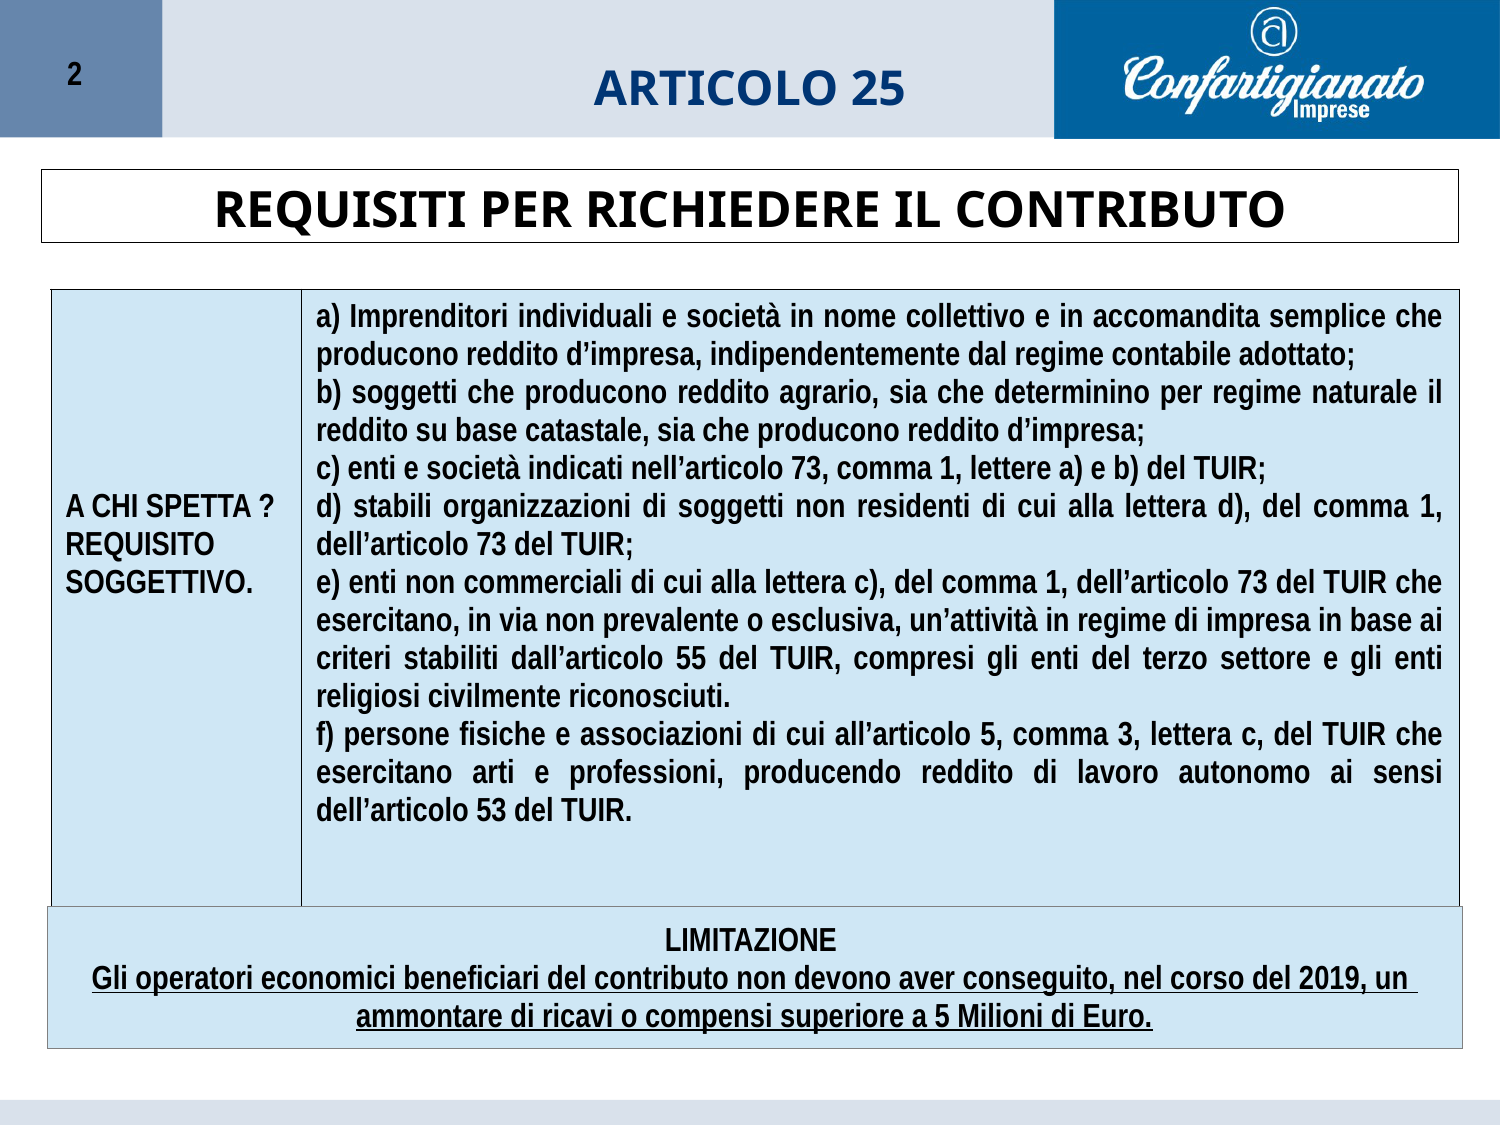

# ARTICOLO 25
REQUISITI PER RICHIEDERE IL CONTRIBUTO
| A CHI SPETTA ? REQUISITO SOGGETTIVO. | a) Imprenditori individuali e società in nome collettivo e in accomandita semplice che producono reddito d’impresa, indipendentemente dal regime contabile adottato; b) soggetti che producono reddito agrario, sia che determinino per regime naturale il reddito su base catastale, sia che producono reddito d’impresa; c) enti e società indicati nell’articolo 73, comma 1, lettere a) e b) del TUIR; d) stabili organizzazioni di soggetti non residenti di cui alla lettera d), del comma 1, dell’articolo 73 del TUIR; e) enti non commerciali di cui alla lettera c), del comma 1, dell’articolo 73 del TUIR che esercitano, in via non prevalente o esclusiva, un’attività in regime di impresa in base ai criteri stabiliti dall’articolo 55 del TUIR, compresi gli enti del terzo settore e gli enti religiosi civilmente riconosciuti. f) persone fisiche e associazioni di cui all’articolo 5, comma 3, lettera c, del TUIR che esercitano arti e professioni, producendo reddito di lavoro autonomo ai sensi dell’articolo 53 del TUIR. |
| --- | --- |
LIMITAZIONE
Gli operatori economici beneficiari del contributo non devono aver conseguito, nel corso del 2019, un
ammontare di ricavi o compensi superiore a 5 Milioni di Euro.